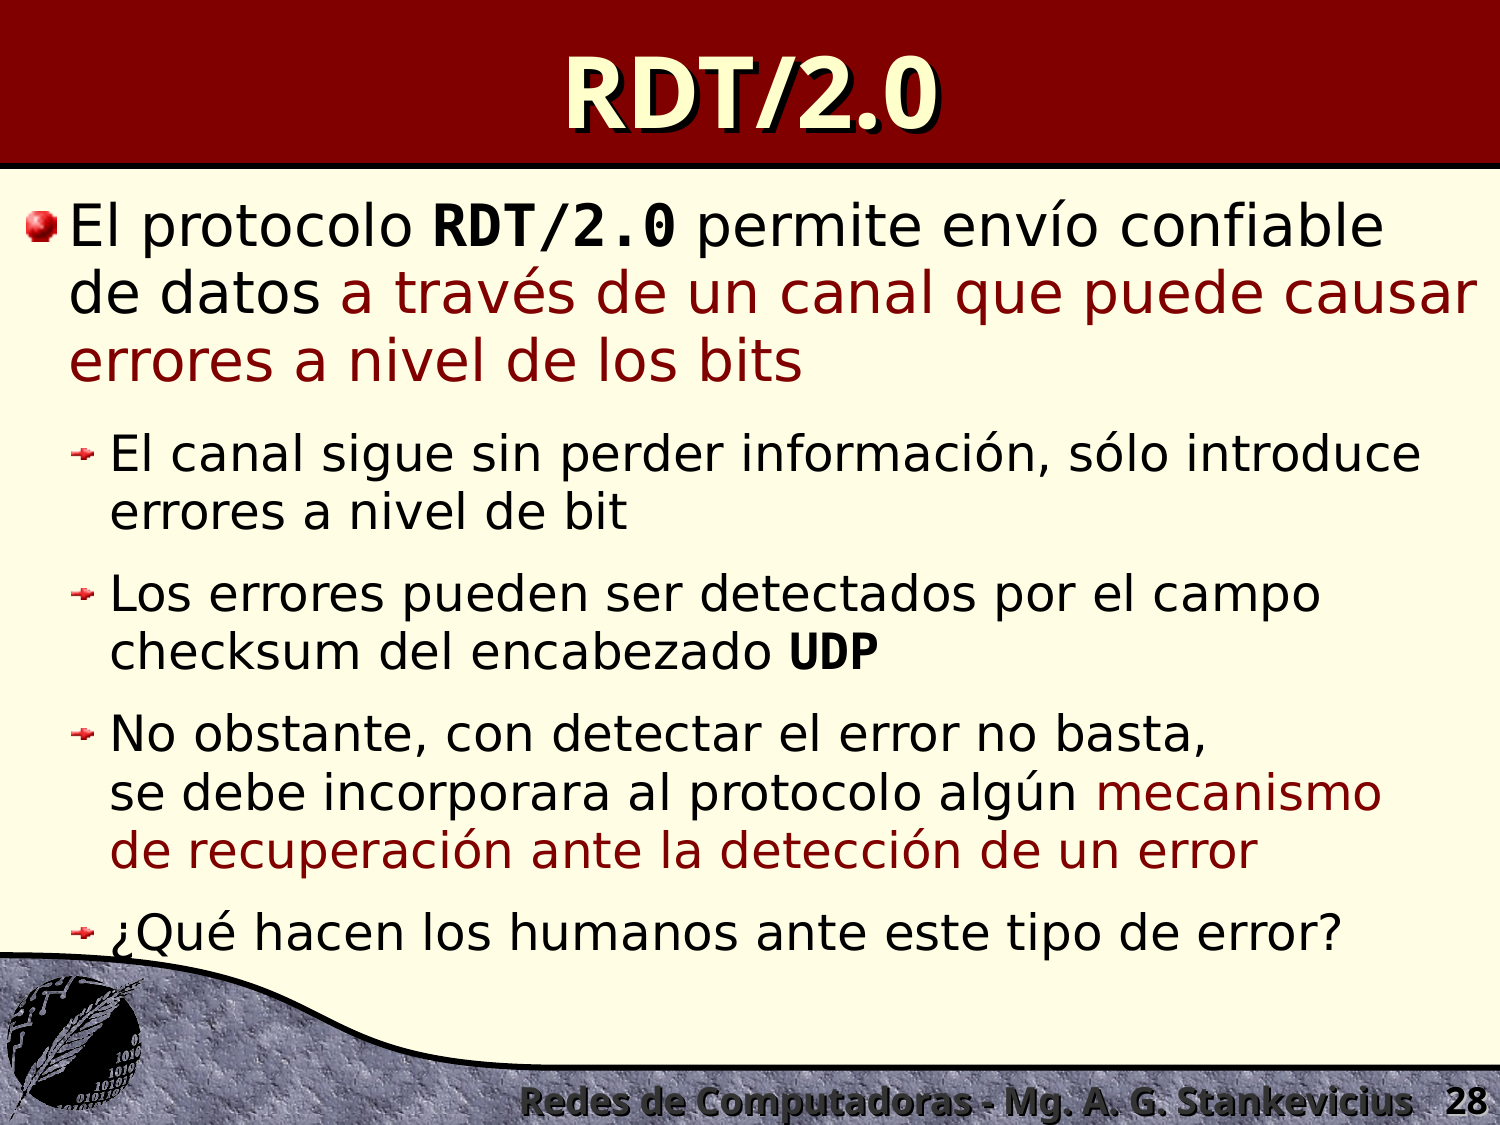

# RDT/2.0
El protocolo RDT/2.0 permite envío confiable
de datos a través de un canal que puede causar errores a nivel de los bits
El canal sigue sin perder información, sólo introduce errores a nivel de bit
Los errores pueden ser detectados por el campo checksum del encabezado UDP
No obstante, con detectar el error no basta,
se debe incorporara al protocolo algún mecanismo
de recuperación ante la detección de un error
¿Qué hacen los humanos ante este tipo de error?
28